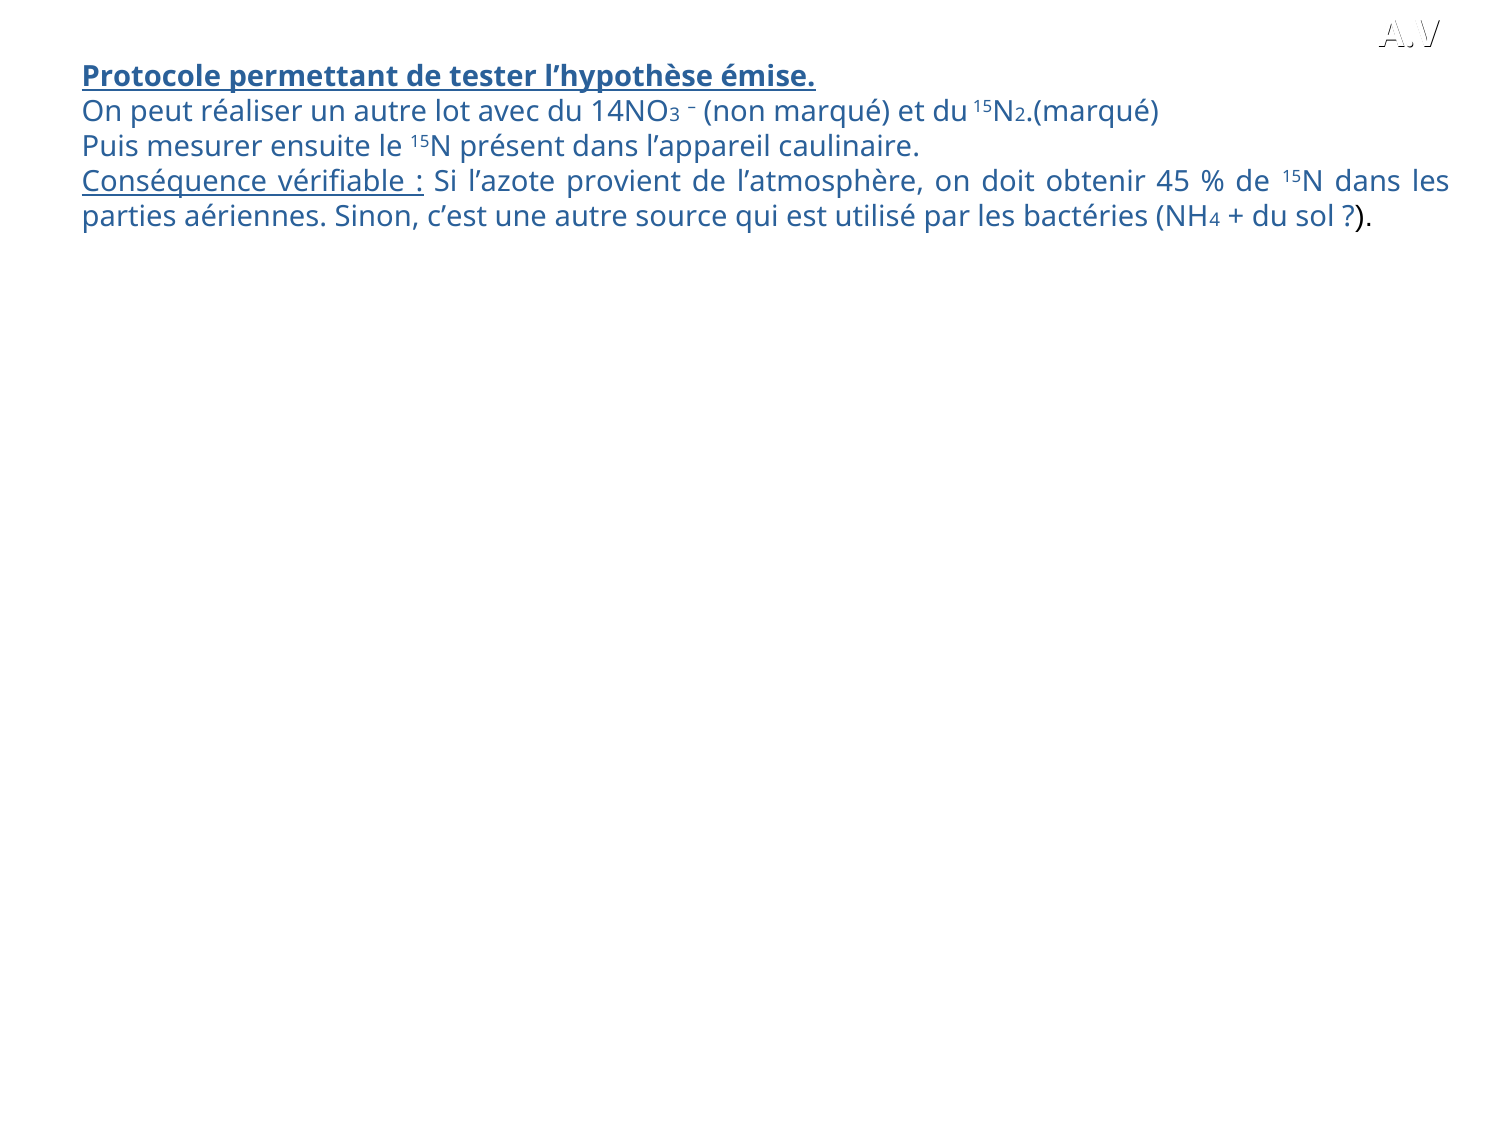

A.V
Protocole permettant de tester l’hypothèse émise.
On peut réaliser un autre lot avec du 14NO3 – (non marqué) et du 15N2.(marqué)
Puis mesurer ensuite le 15N présent dans l’appareil caulinaire.
Conséquence vérifiable : Si l’azote provient de l’atmosphère, on doit obtenir 45 % de 15N dans les parties aériennes. Sinon, c’est une autre source qui est utilisé par les bactéries (NH4 + du sol ?).